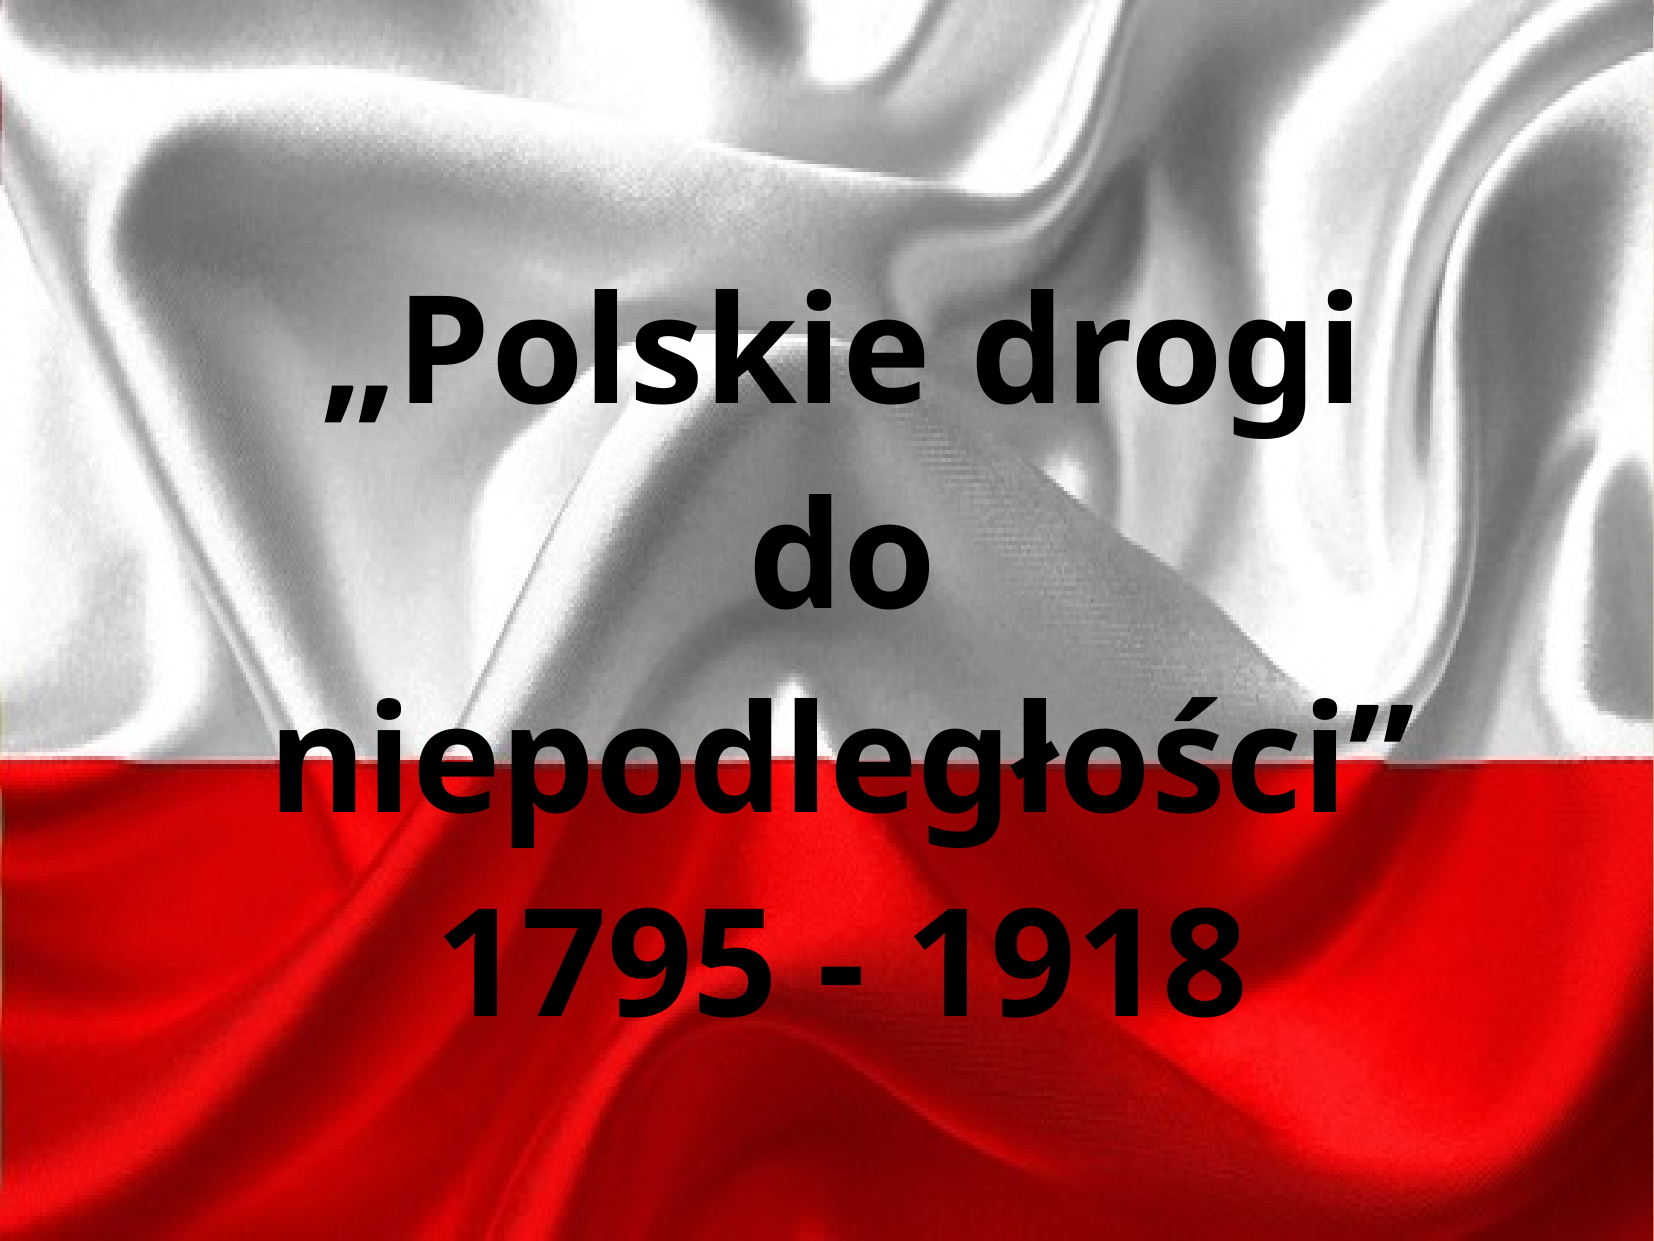

„Polskie drogi do niepodległości”
1795 - 1918